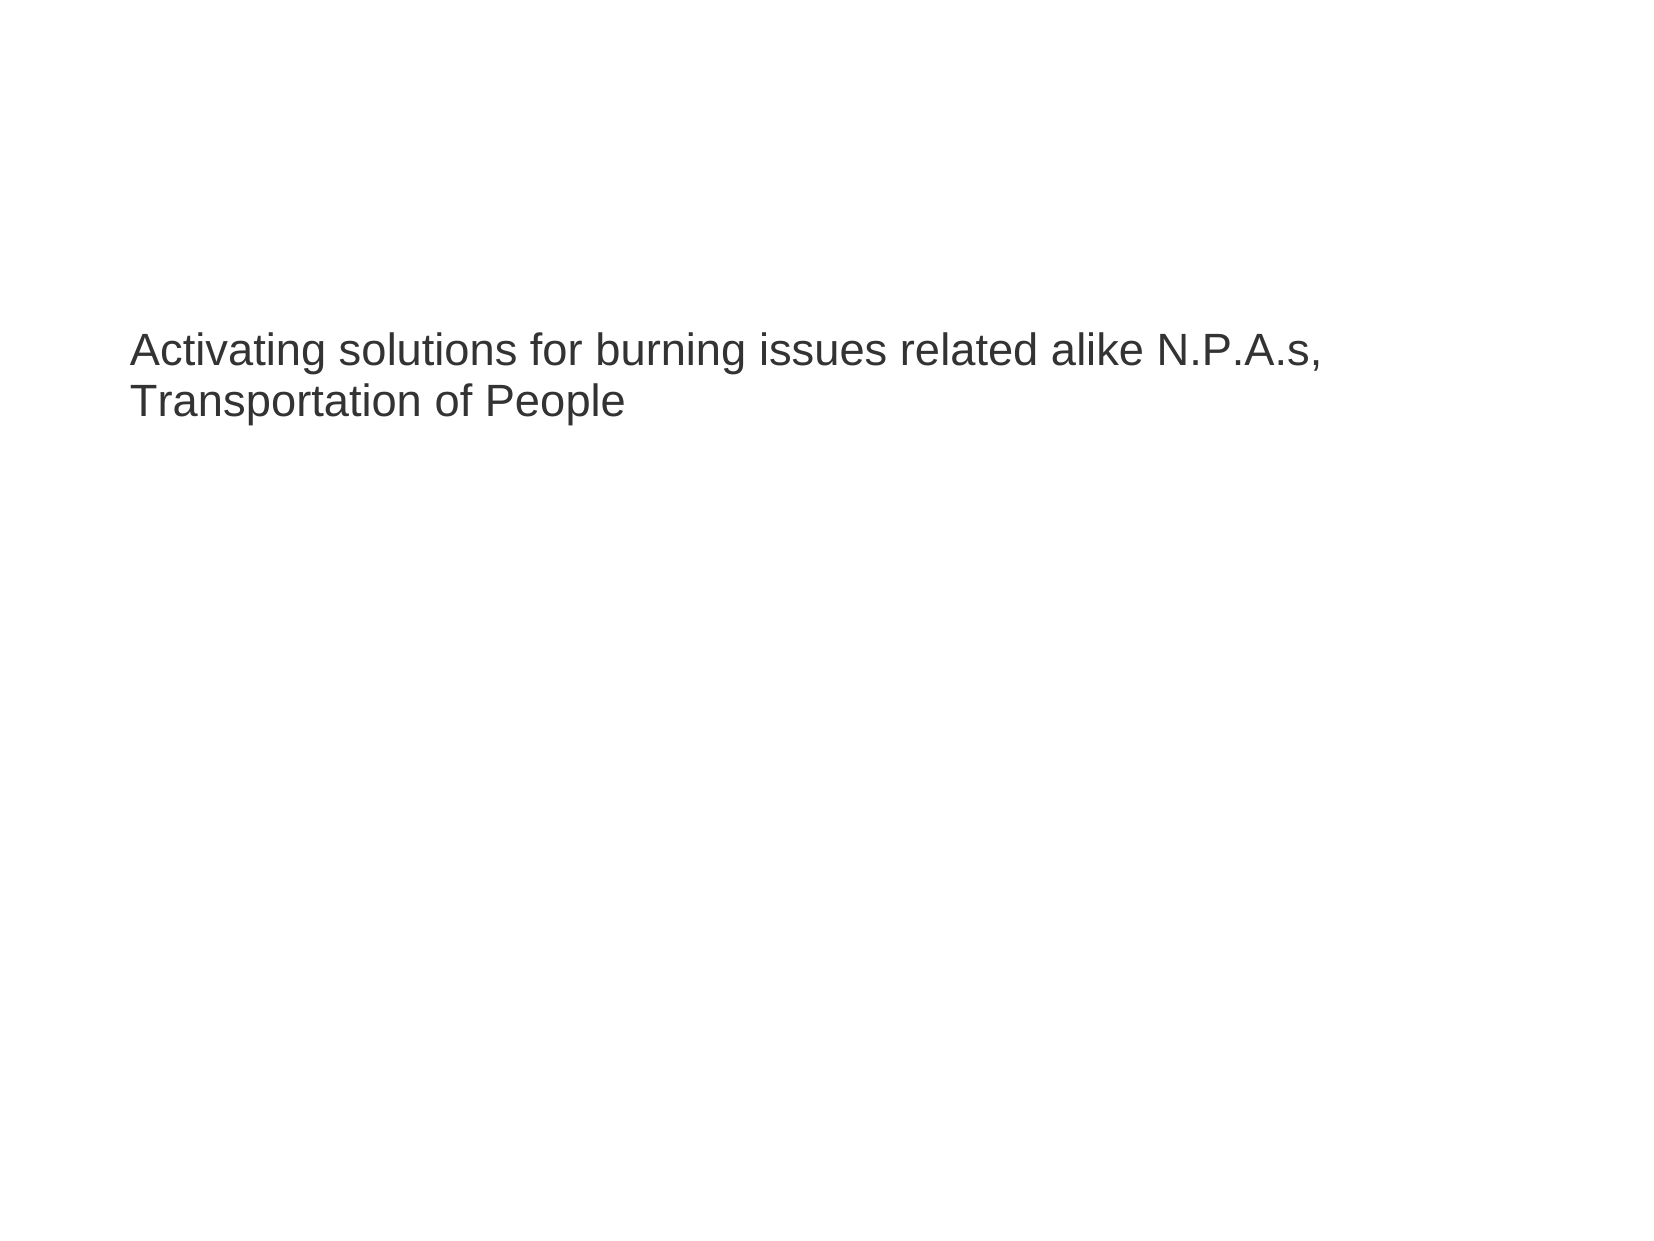

#
Activating solutions for burning issues related alike N.P.A.s, Transportation of People